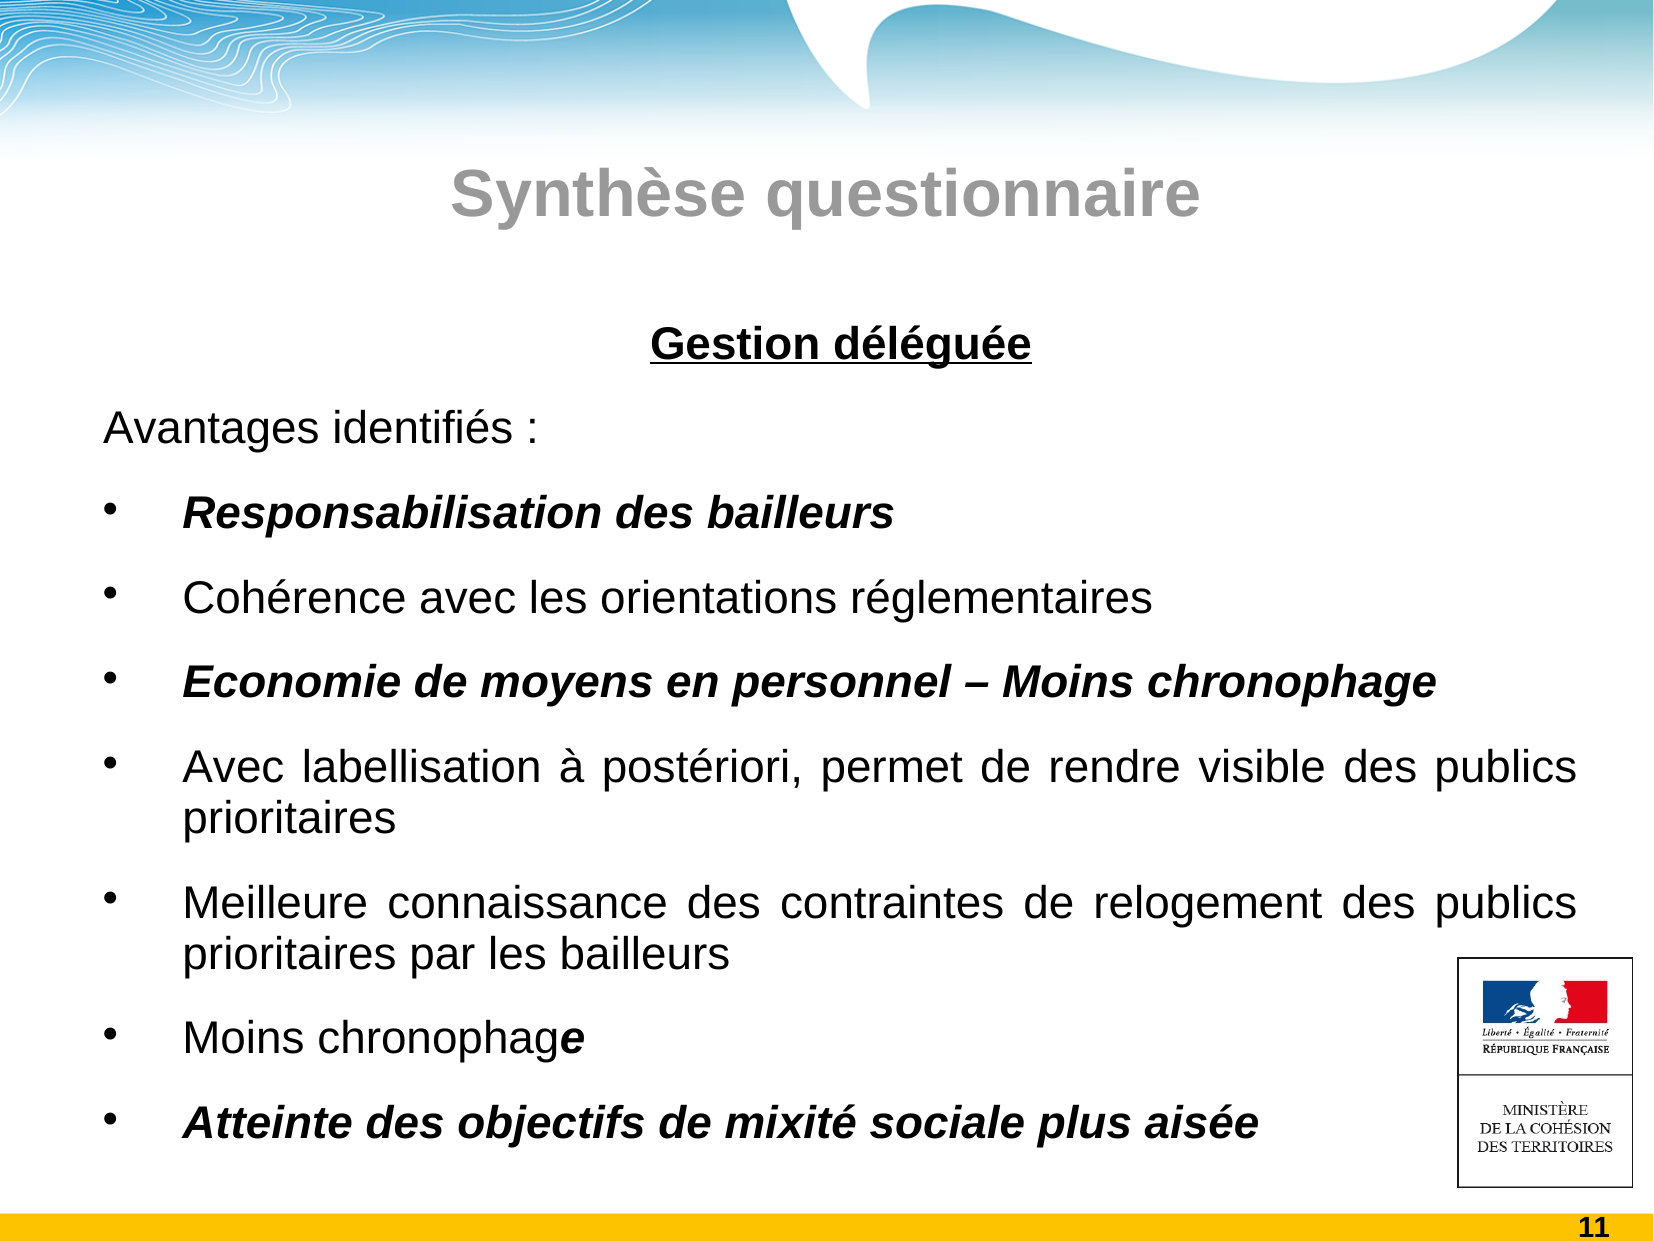

Synthèse questionnaire
Gestion déléguée
Avantages identifiés :
Responsabilisation des bailleurs
Cohérence avec les orientations réglementaires
Economie de moyens en personnel – Moins chronophage
Avec labellisation à postériori, permet de rendre visible des publics prioritaires
Meilleure connaissance des contraintes de relogement des publics prioritaires par les bailleurs
Moins chronophage
Atteinte des objectifs de mixité sociale plus aisée